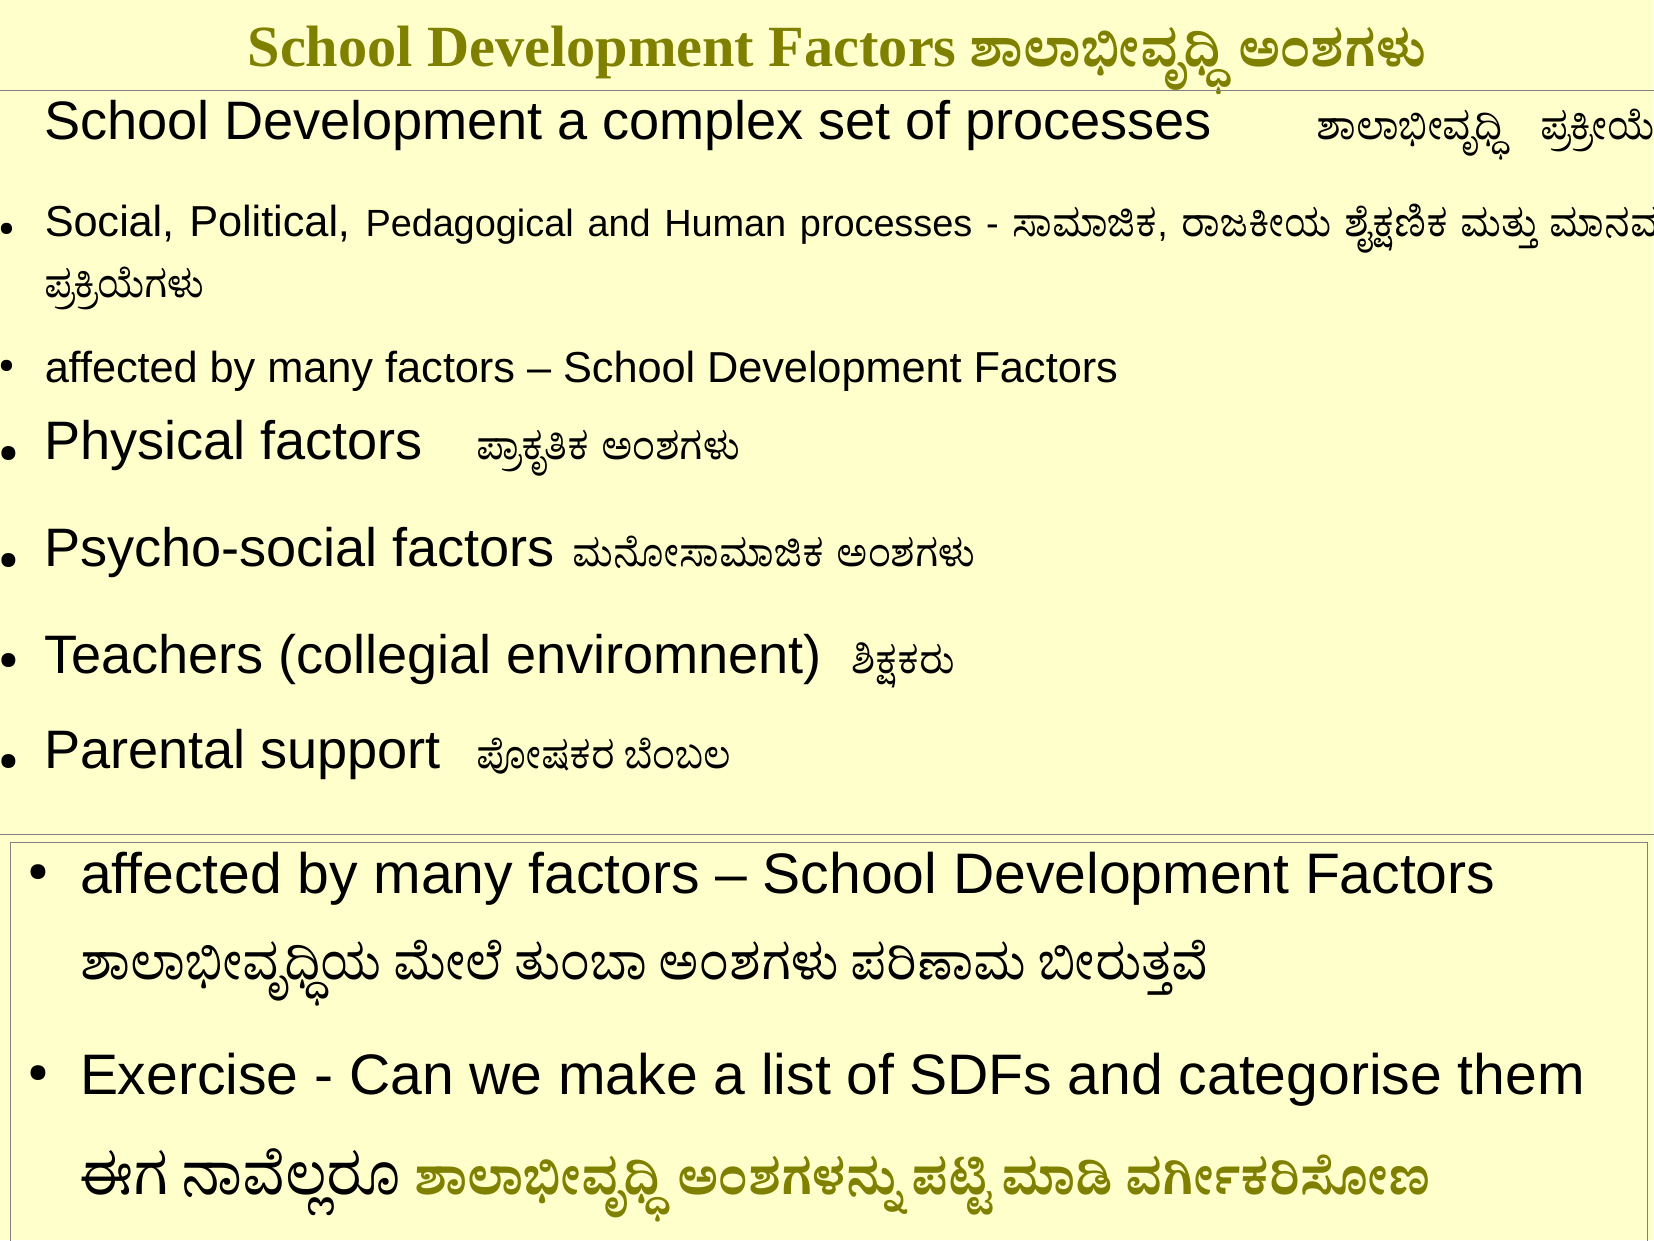

# School Development Factors ಶಾಲಾಭೀವೃಧ್ಧಿ ಅಂಶಗಳು
School Development a complex set of processes ಶಾಲಾಭೀವೃಧ್ಧಿ ಪ್ರಕ್ರೀಯೆ
Social, Political, Pedagogical and Human processes - ಸಾಮಾಜಿಕ, ರಾಜಕೀಯ ಶೈಕ್ಷಣಿಕ ಮತ್ತು ಮಾನವ ಪ್ರಕ್ರಿಯೆಗಳು
affected by many factors – School Development Factors
Physical factors					ಪ್ರಾಕೃತಿಕ ಅಂಶಗಳು
Psycho-social factors			ಮನೋಸಾಮಾಜಿಕ ಅಂಶಗಳು
Teachers (collegial enviromnent) ಶಿಕ್ಷಕರು
Parental support							ಪೋಷಕರ ಬೆಂಬಲ
affected by many factors – School Development Factors
ಶಾಲಾಭೀವೃಧ್ಧಿಯ ಮೇಲೆ ತುಂಬಾ ಅಂಶಗಳು ಪರಿಣಾಮ ಬೀರುತ್ತವೆ
Exercise - Can we make a list of SDFs and categorise them
ಈಗ ನಾವೆಲ್ಲರೂ ಶಾಲಾಭೀವೃಧ್ಧಿ ಅಂಶಗಳನ್ನು ಪಟ್ಟಿ ಮಾಡಿ ವರ್ಗೀಕರಿಸೋಣ